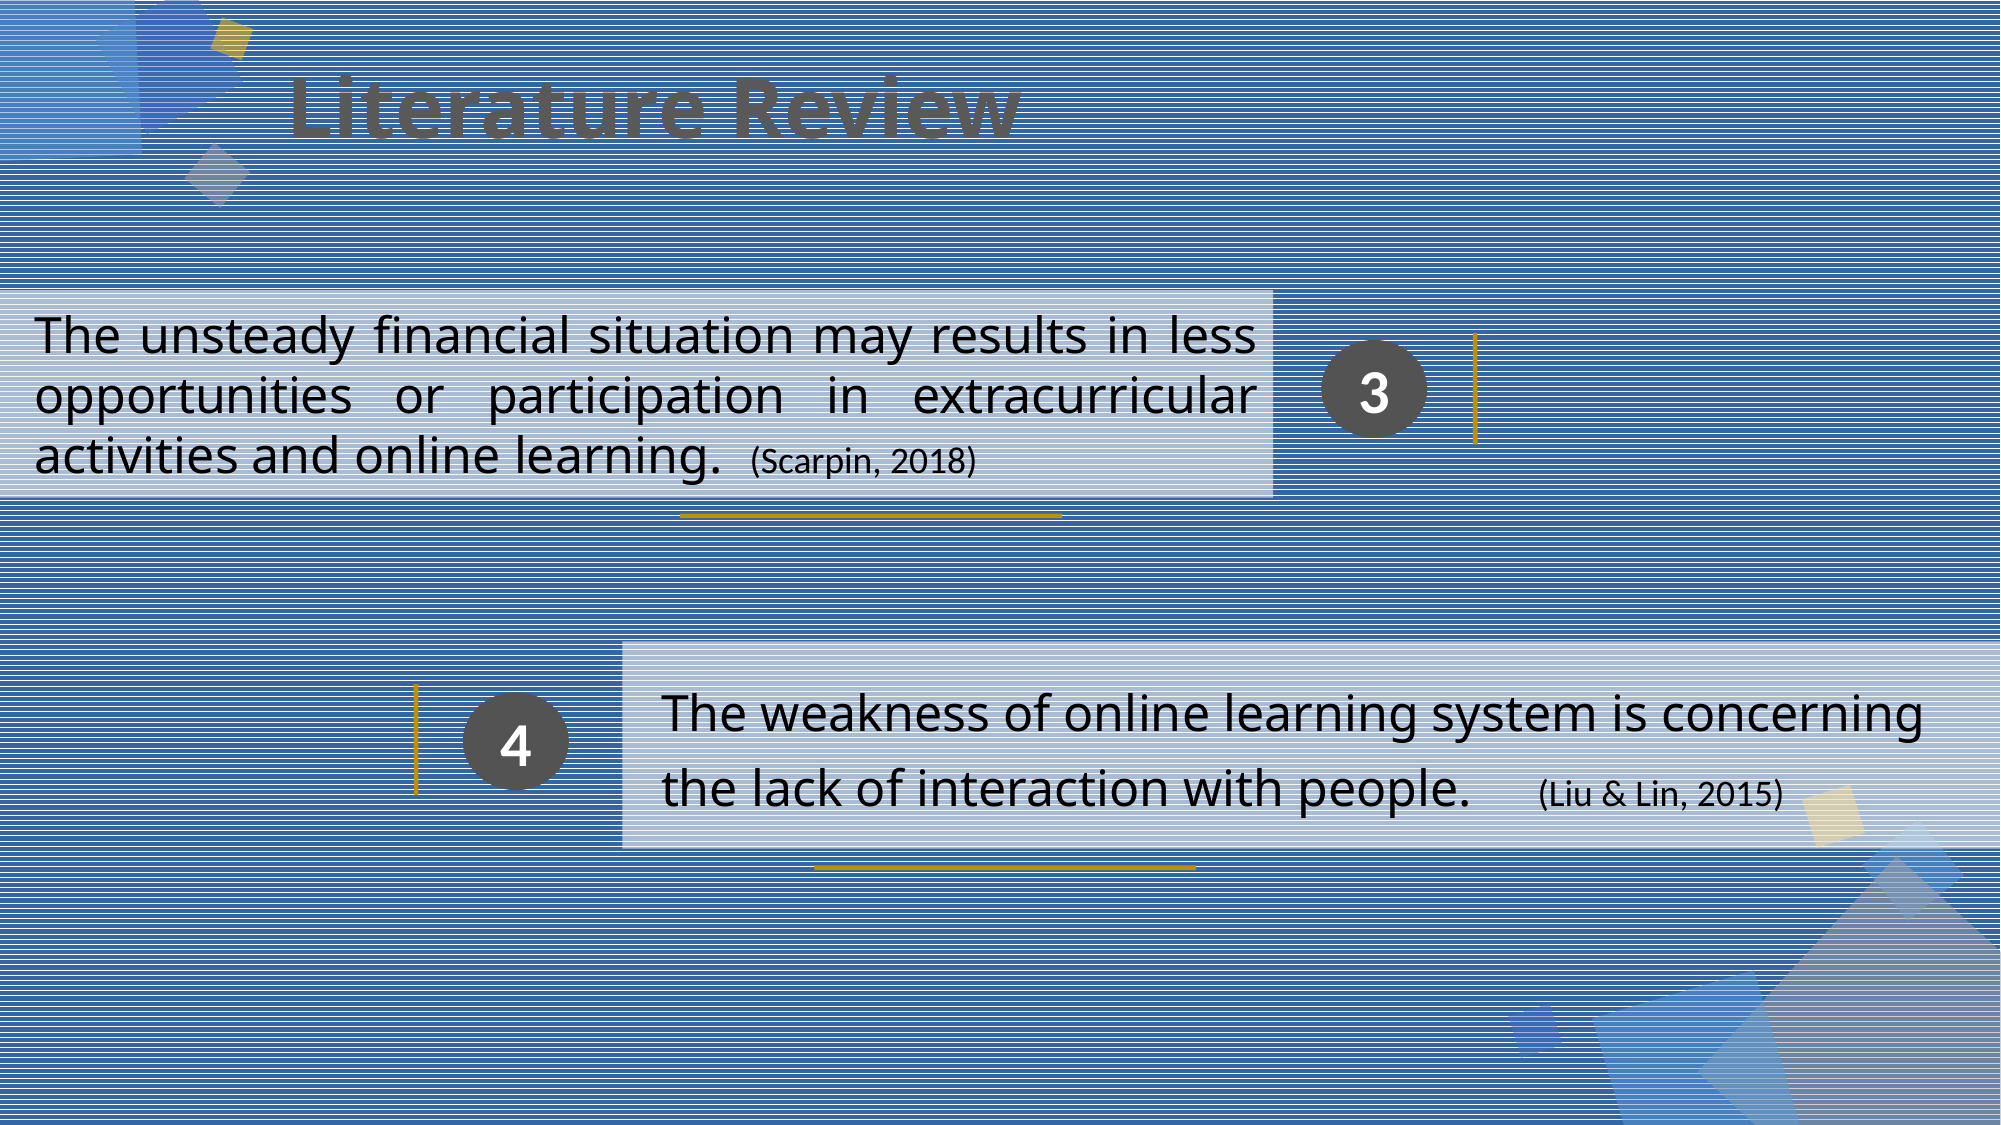

# Literature Review
The unsteady financial situation may results in less opportunities or participation in extracurricular activities and online learning. (Scarpin, 2018)
3
The weakness of online learning system is concerning the lack of interaction with people. (Liu & Lin, 2015)
4